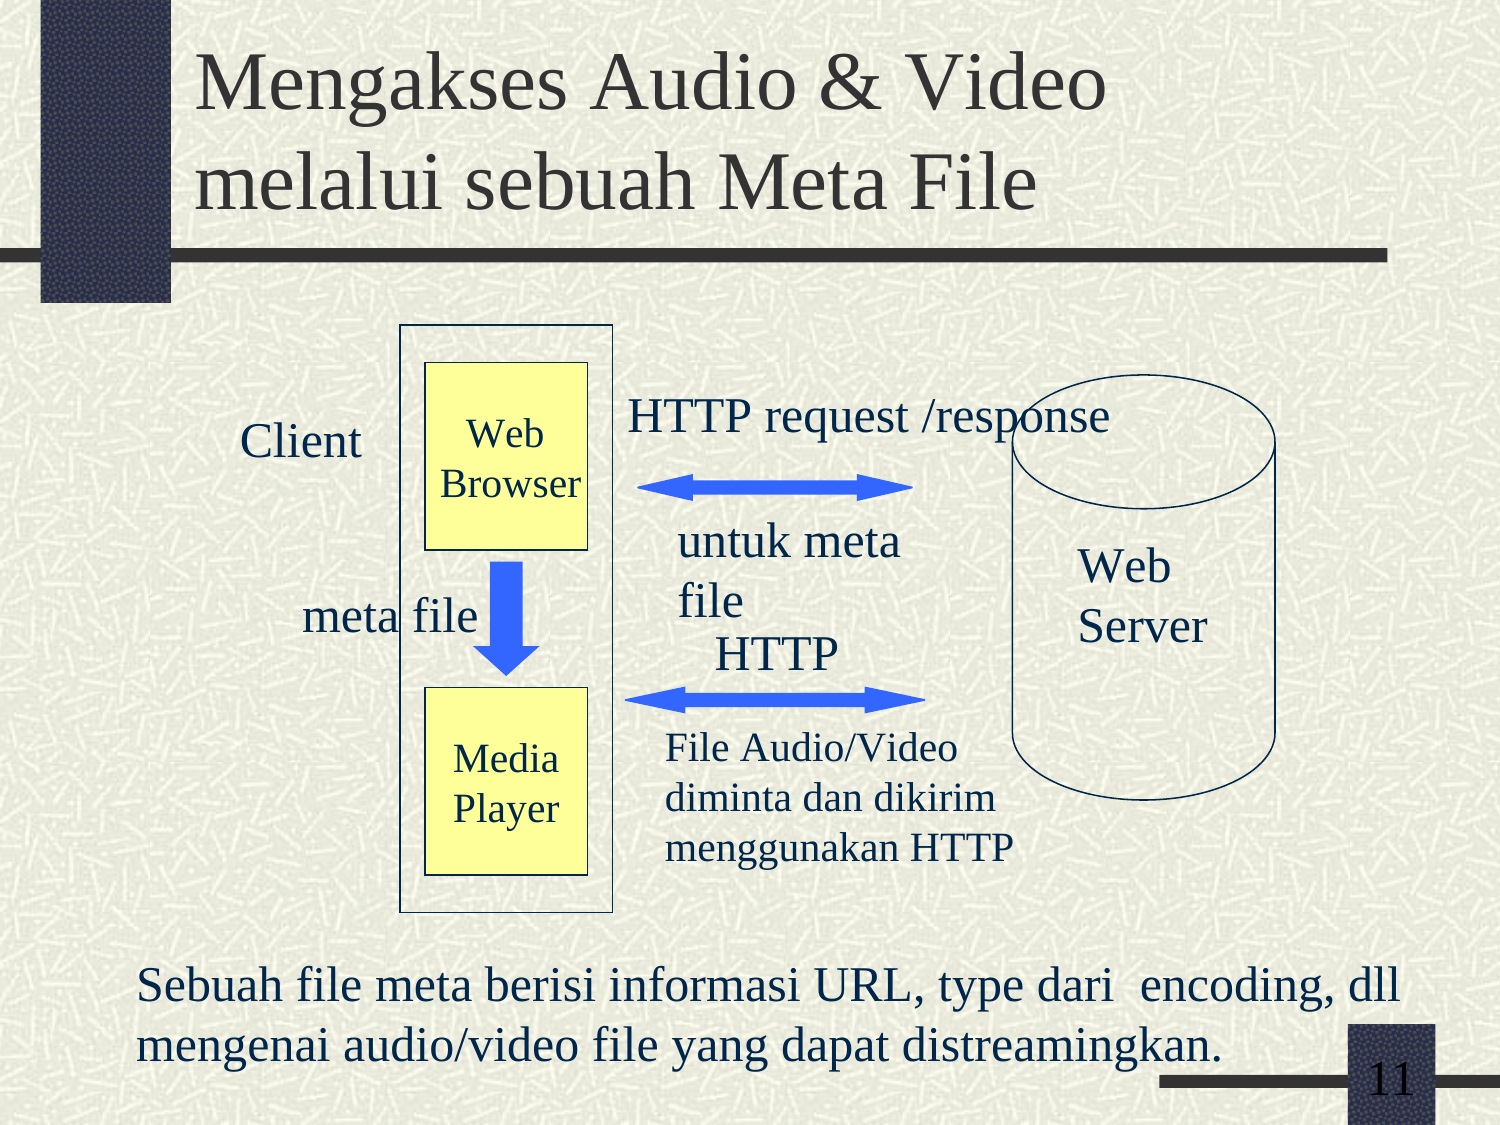

# Mengakses Audio & Video melalui sebuah Meta File
Web
Browser
HTTP request /response
Client
untuk meta file
Web
Server
meta file
HTTP
Media
Player
File Audio/Video diminta dan dikirim menggunakan HTTP
Sebuah file meta berisi informasi URL, type dari encoding, dll
mengenai audio/video file yang dapat distreamingkan.
11